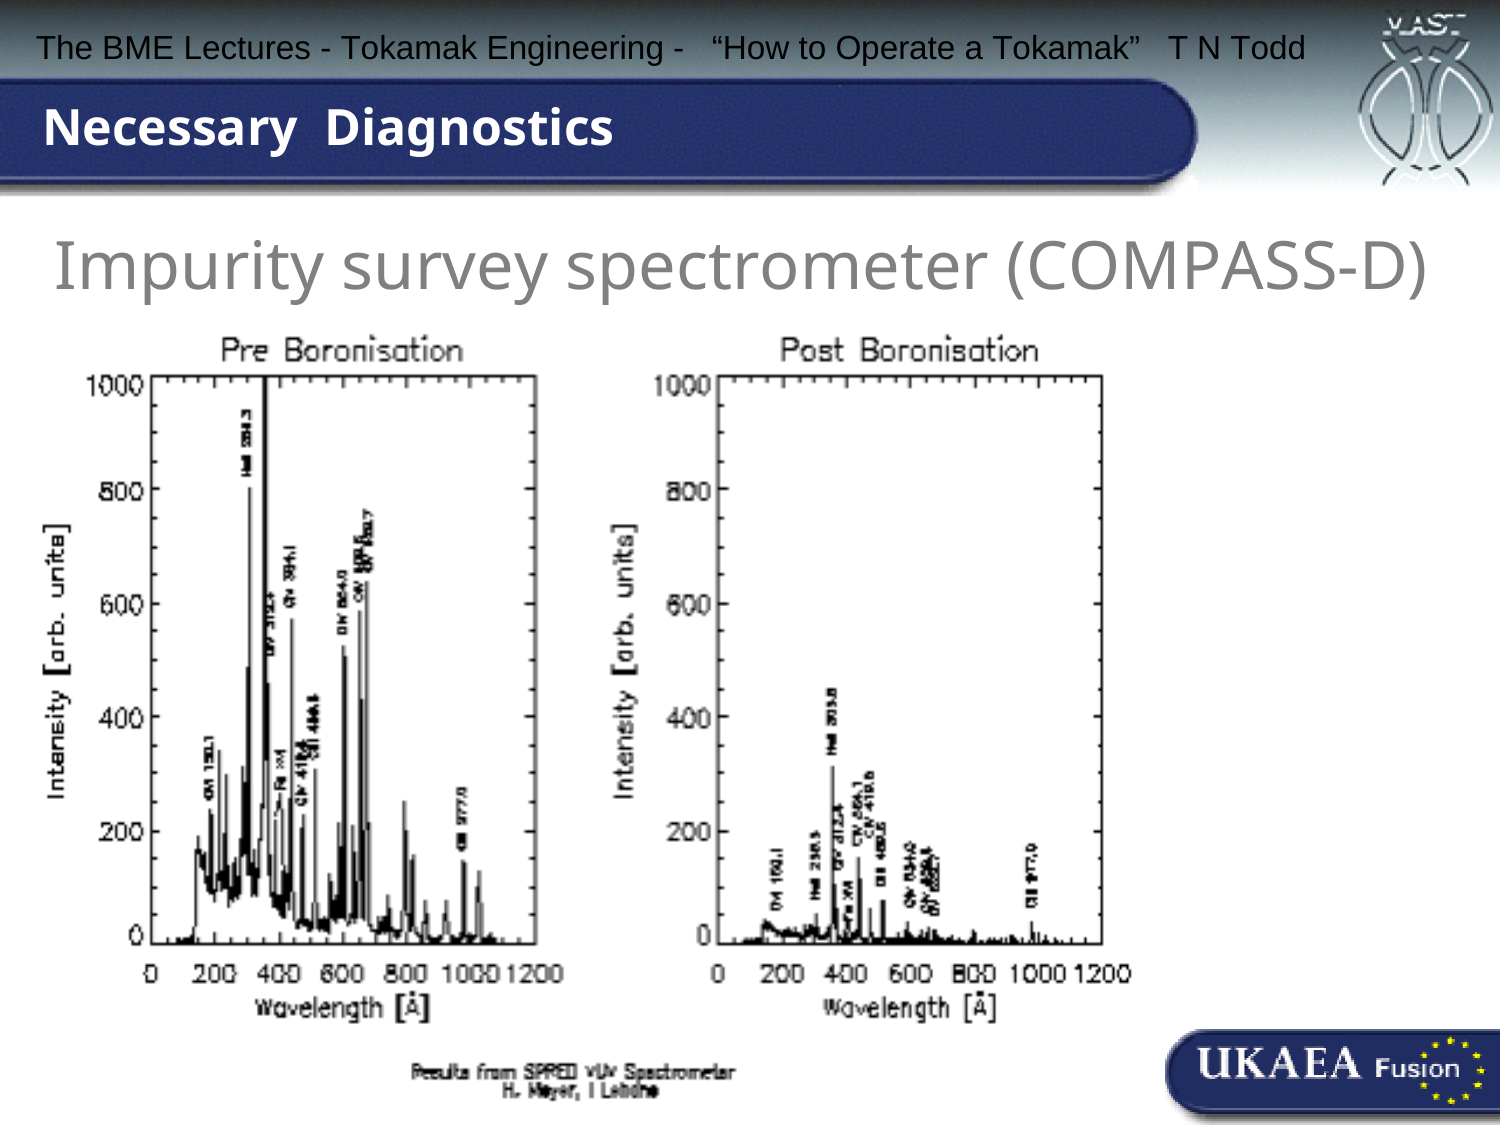

Necessary Diagnostics
The BME Lectures - Tokamak Engineering - “How to Operate a Tokamak” T N Todd
Impurity survey spectrometer (COMPASS-D)